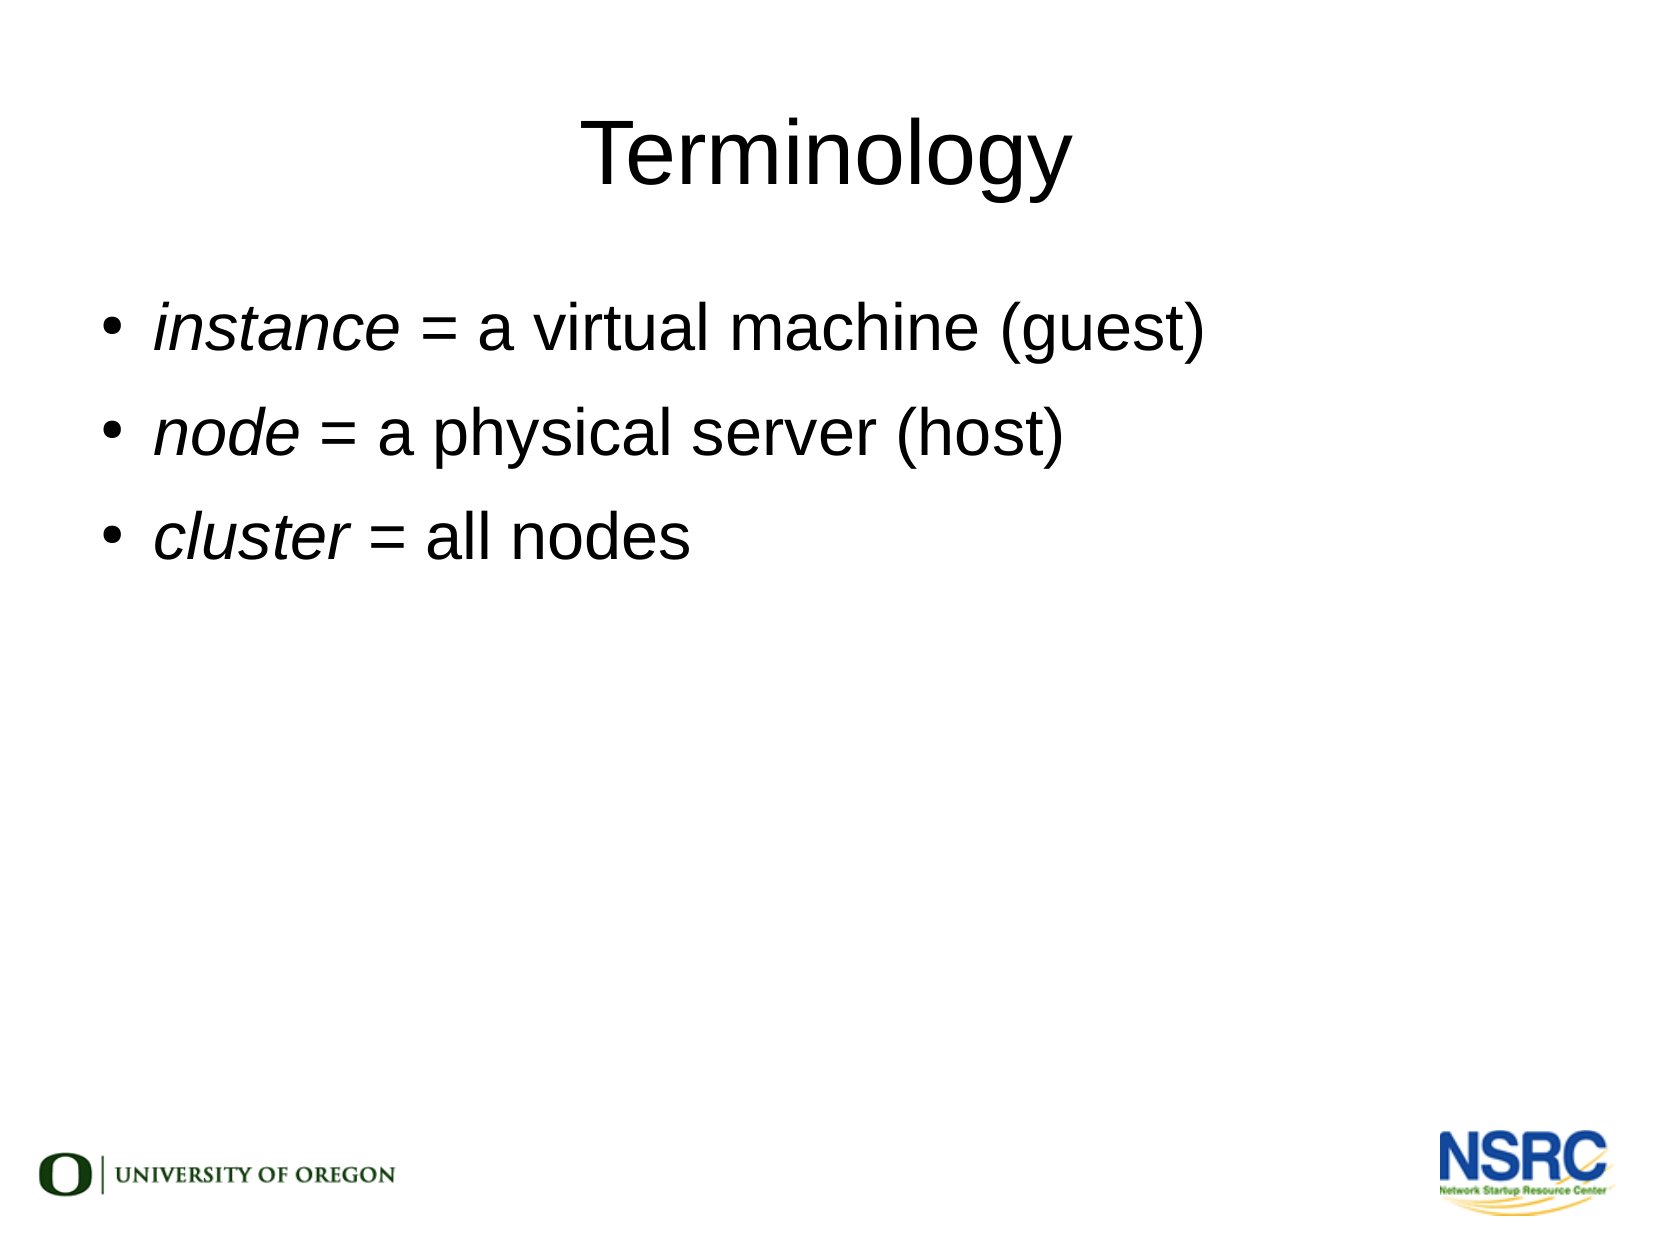

# Terminology
instance = a virtual machine (guest)
node = a physical server (host)
cluster = all nodes